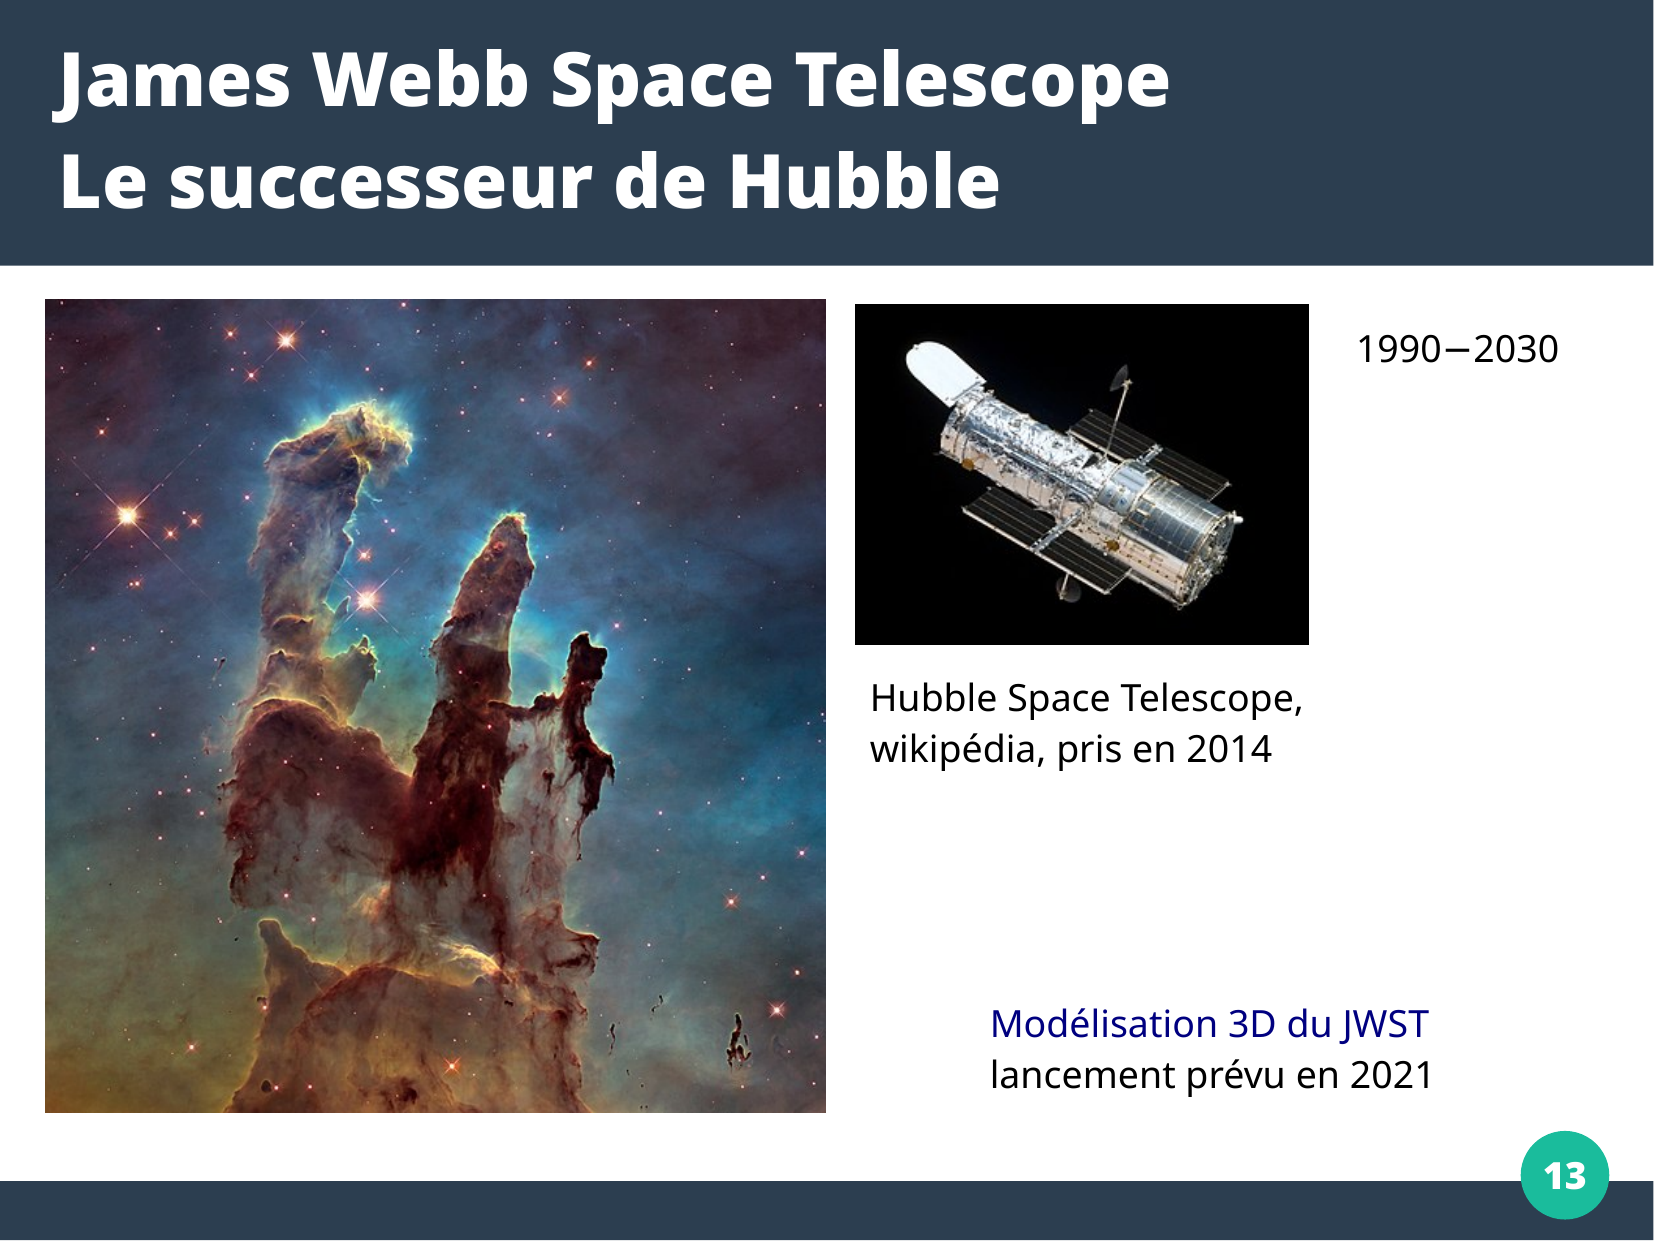

# James Webb Space Telescope Le successeur de Hubble
1990−2030
Hubble Space Telescope, wikipédia, pris en 2014
Modélisation 3D du JWST lancement prévu en 2021
13